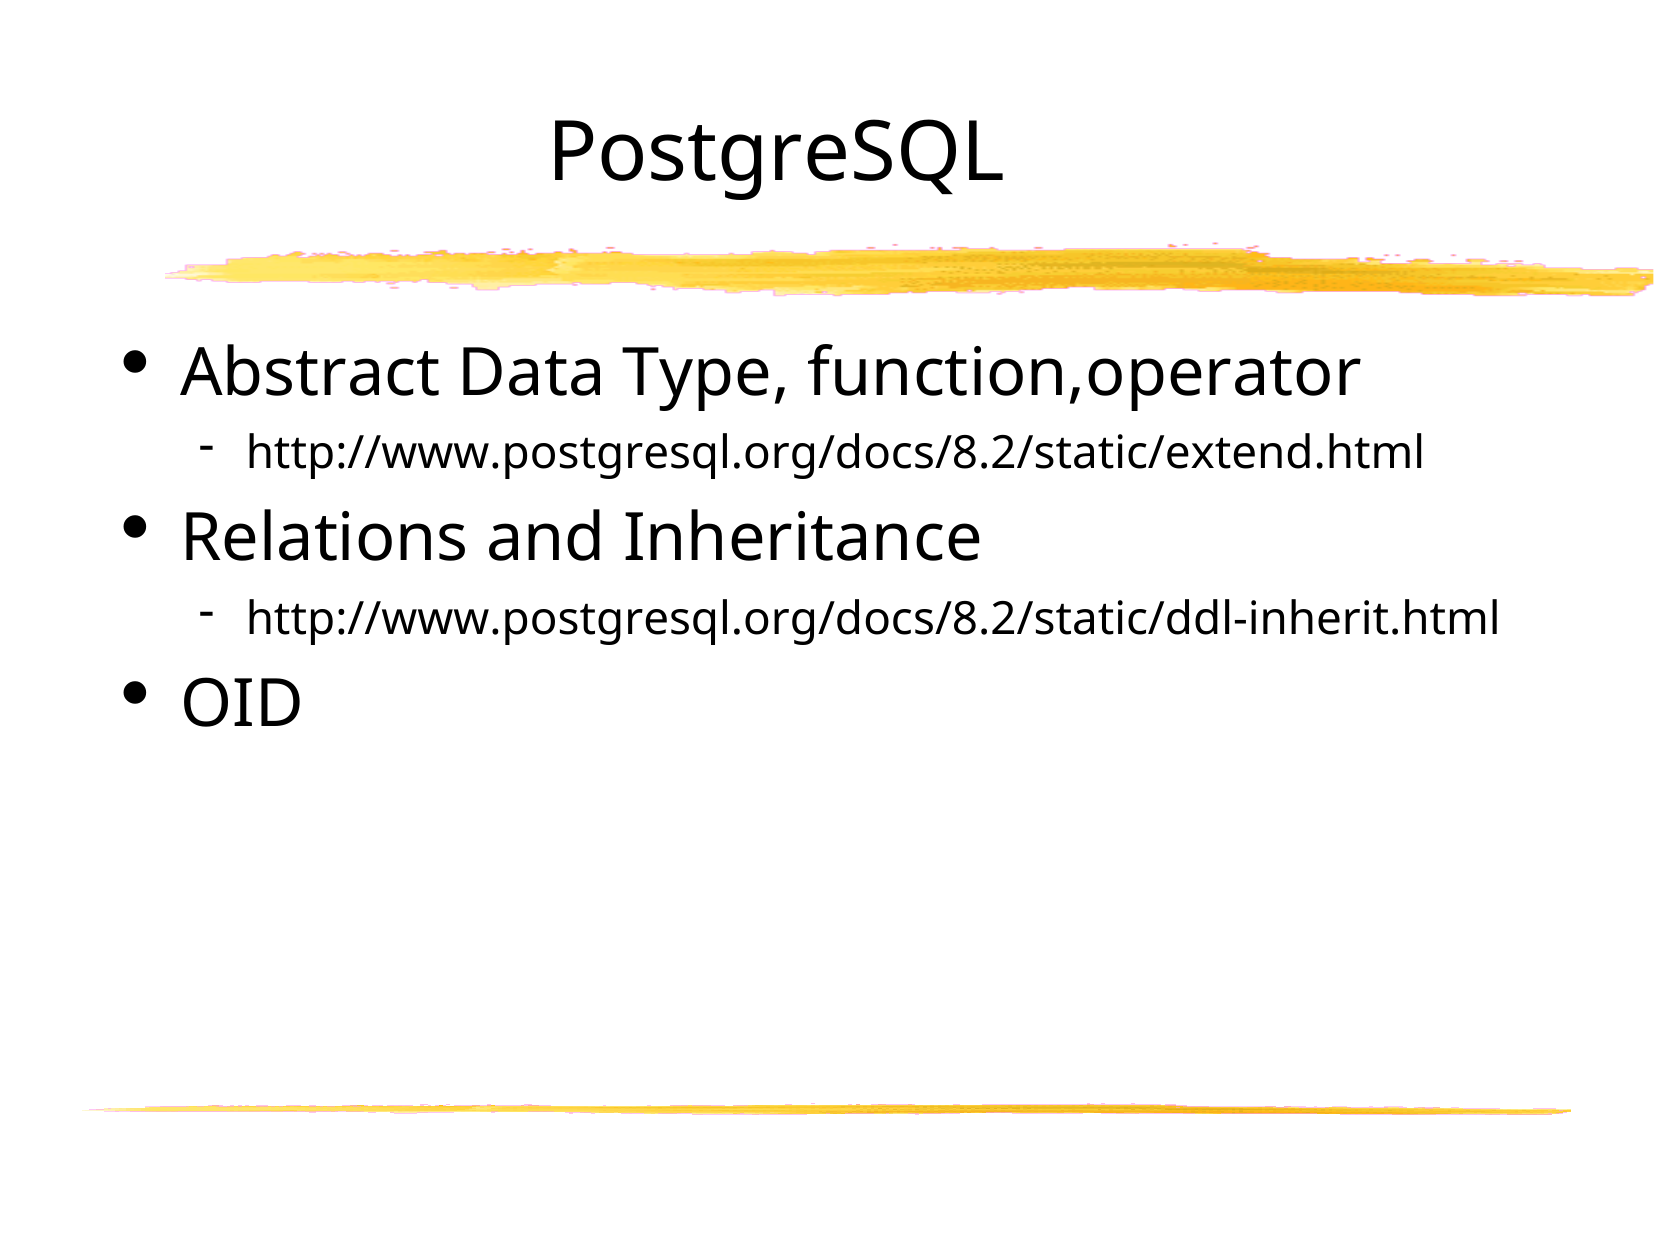

# PostgreSQL
Abstract Data Type, function,operator
http://www.postgresql.org/docs/8.2/static/extend.html
Relations and Inheritance
http://www.postgresql.org/docs/8.2/static/ddl-inherit.html
OID